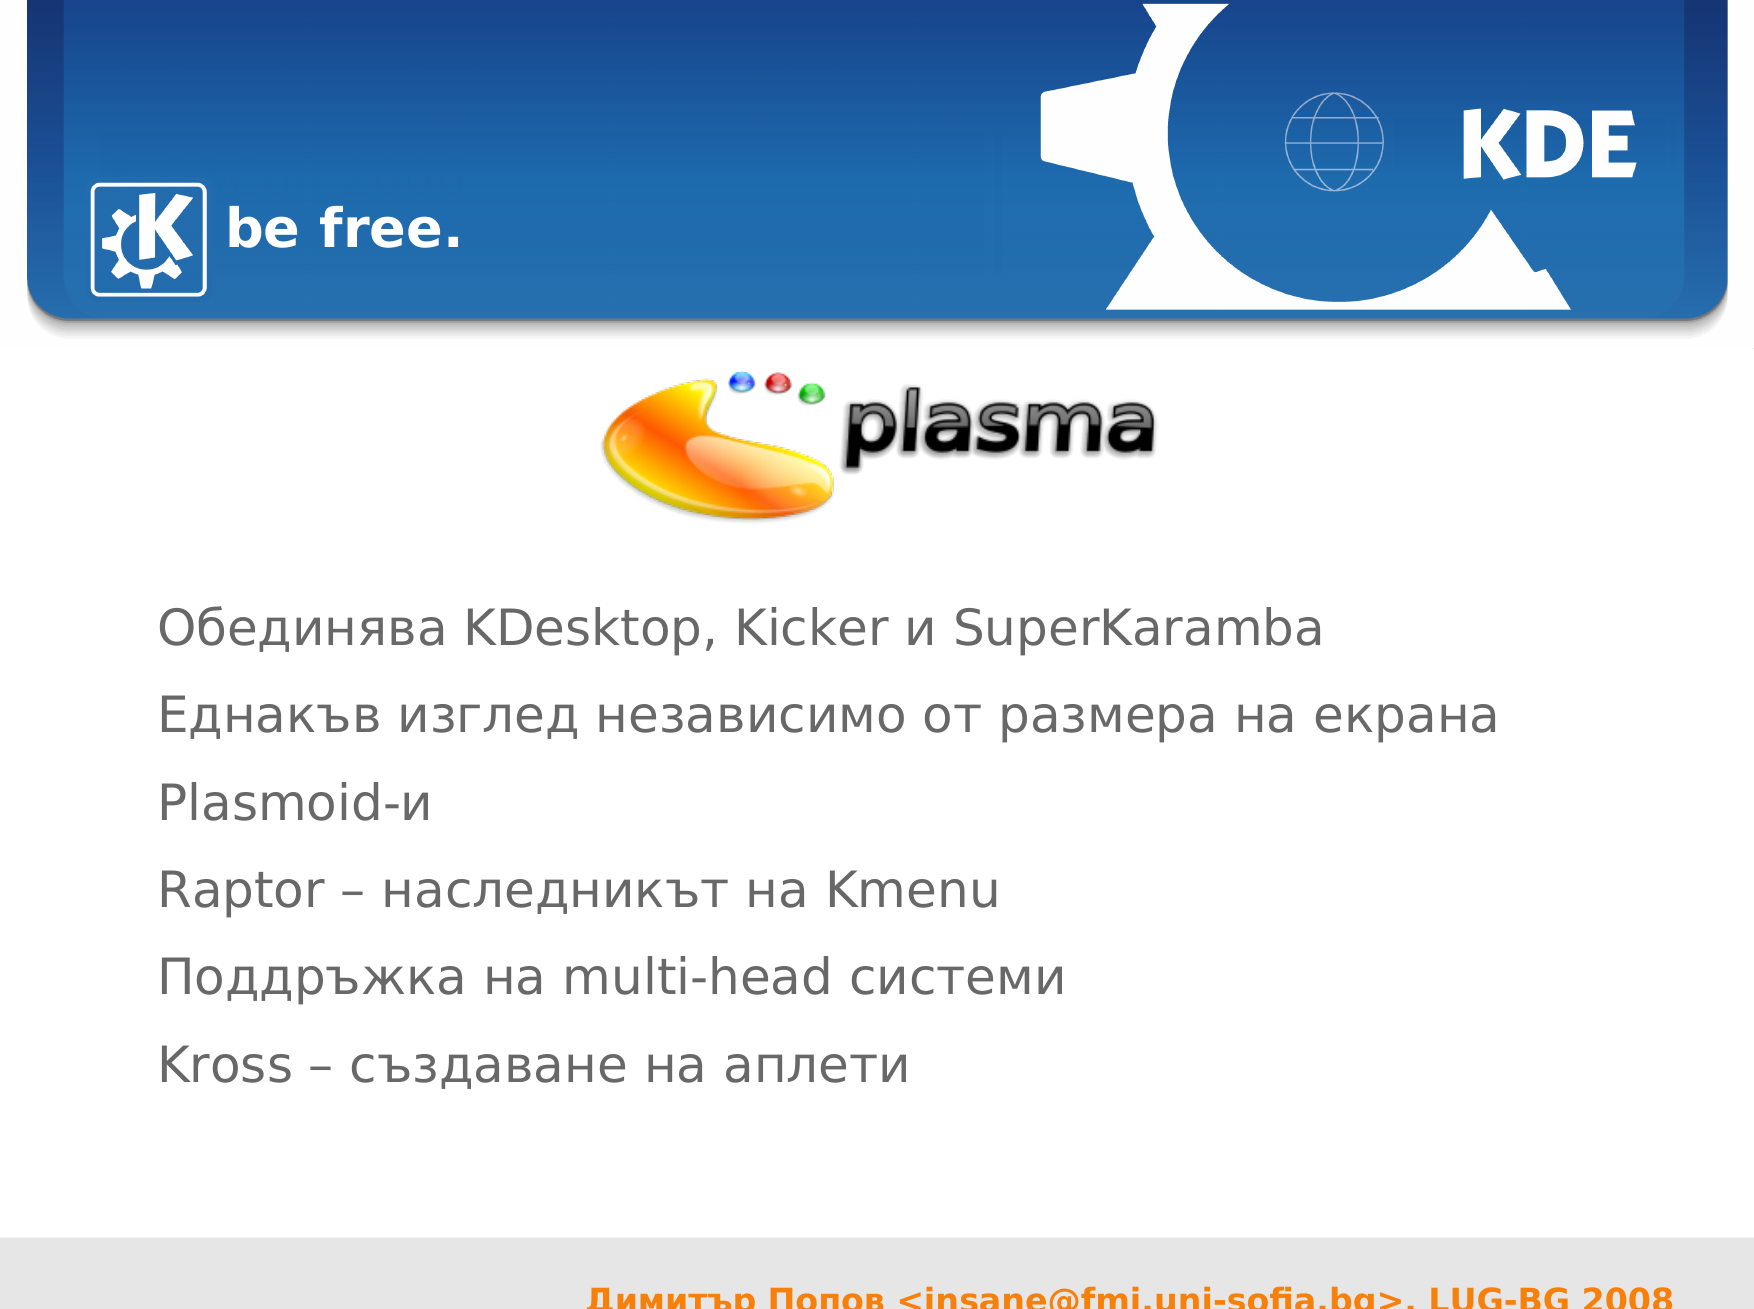

# be free.
Обединява KDesktop, Kicker и SuperKaramba
Еднакъв изглед независимо от размера на екрана
Plasmoid-и
Raptor – наследникът на Kmenu
Поддръжка на multi-head системи
Kross – създаване на аплети